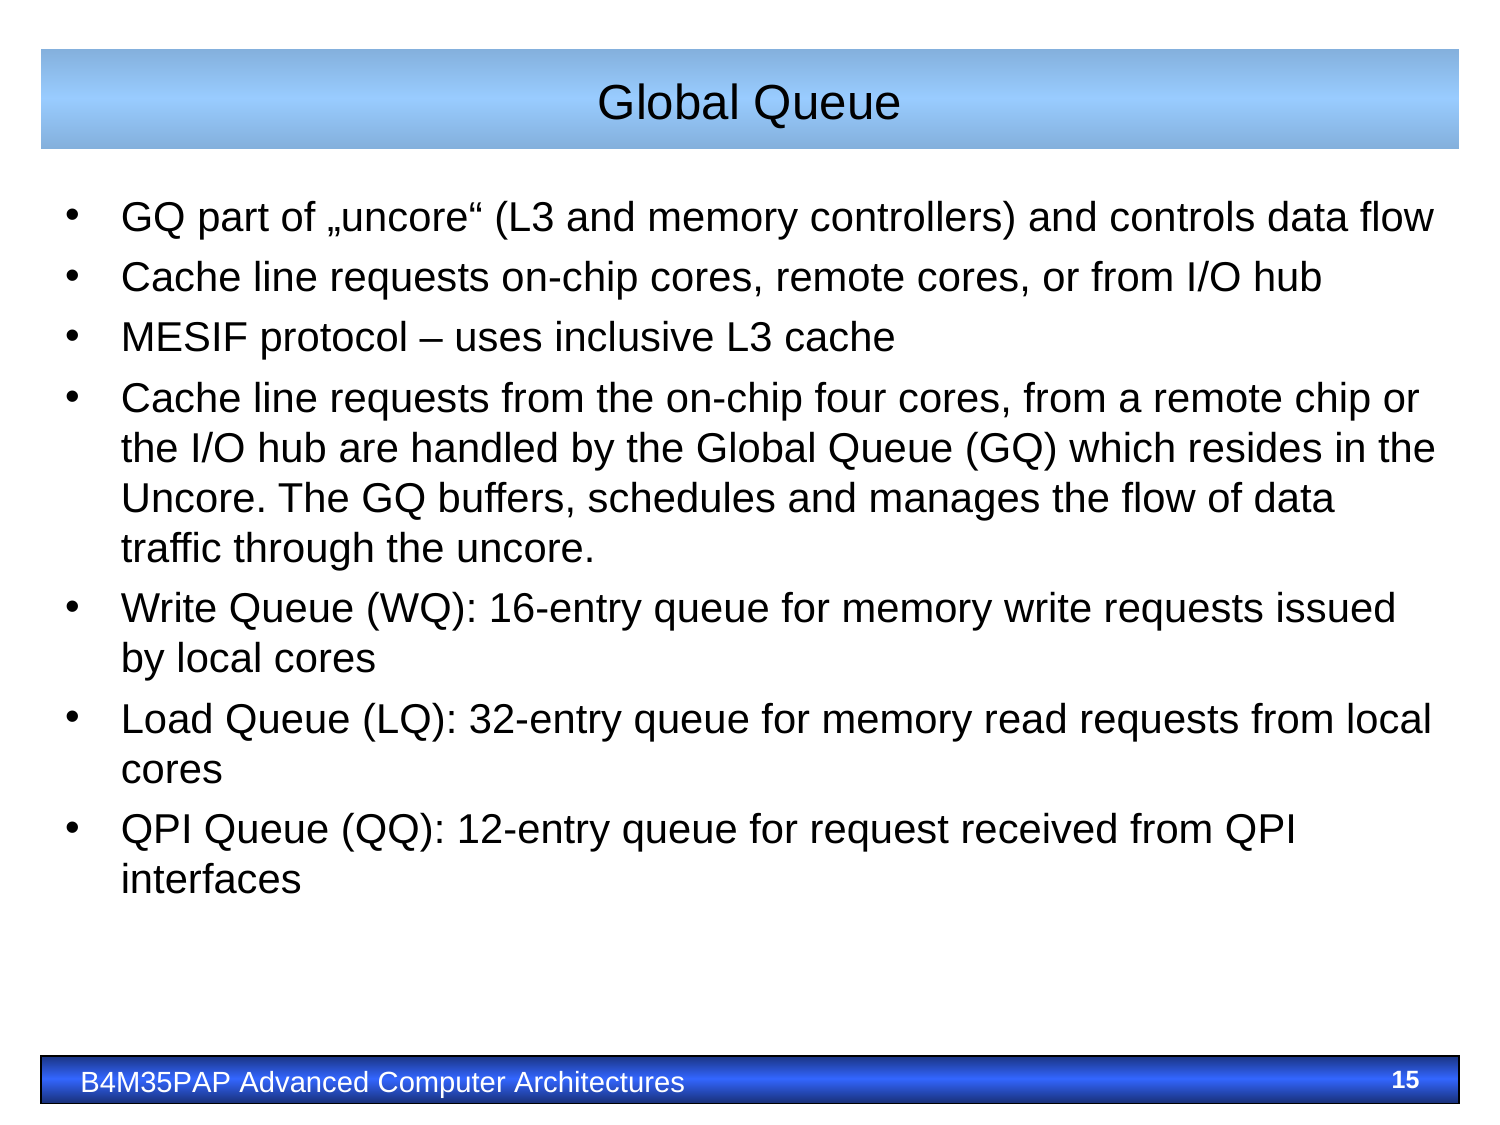

# Global Queue
GQ part of „uncore“ (L3 and memory controllers) and controls data flow
Cache line requests on-chip cores, remote cores, or from I/O hub
MESIF protocol – uses inclusive L3 cache
Cache line requests from the on-chip four cores, from a remote chip or the I/O hub are handled by the Global Queue (GQ) which resides in the Uncore. The GQ buffers, schedules and manages the flow of data traffic through the uncore.
Write Queue (WQ): 16-entry queue for memory write requests issued by local cores
Load Queue (LQ): 32-entry queue for memory read requests from local cores
QPI Queue (QQ): 12-entry queue for request received from QPI interfaces